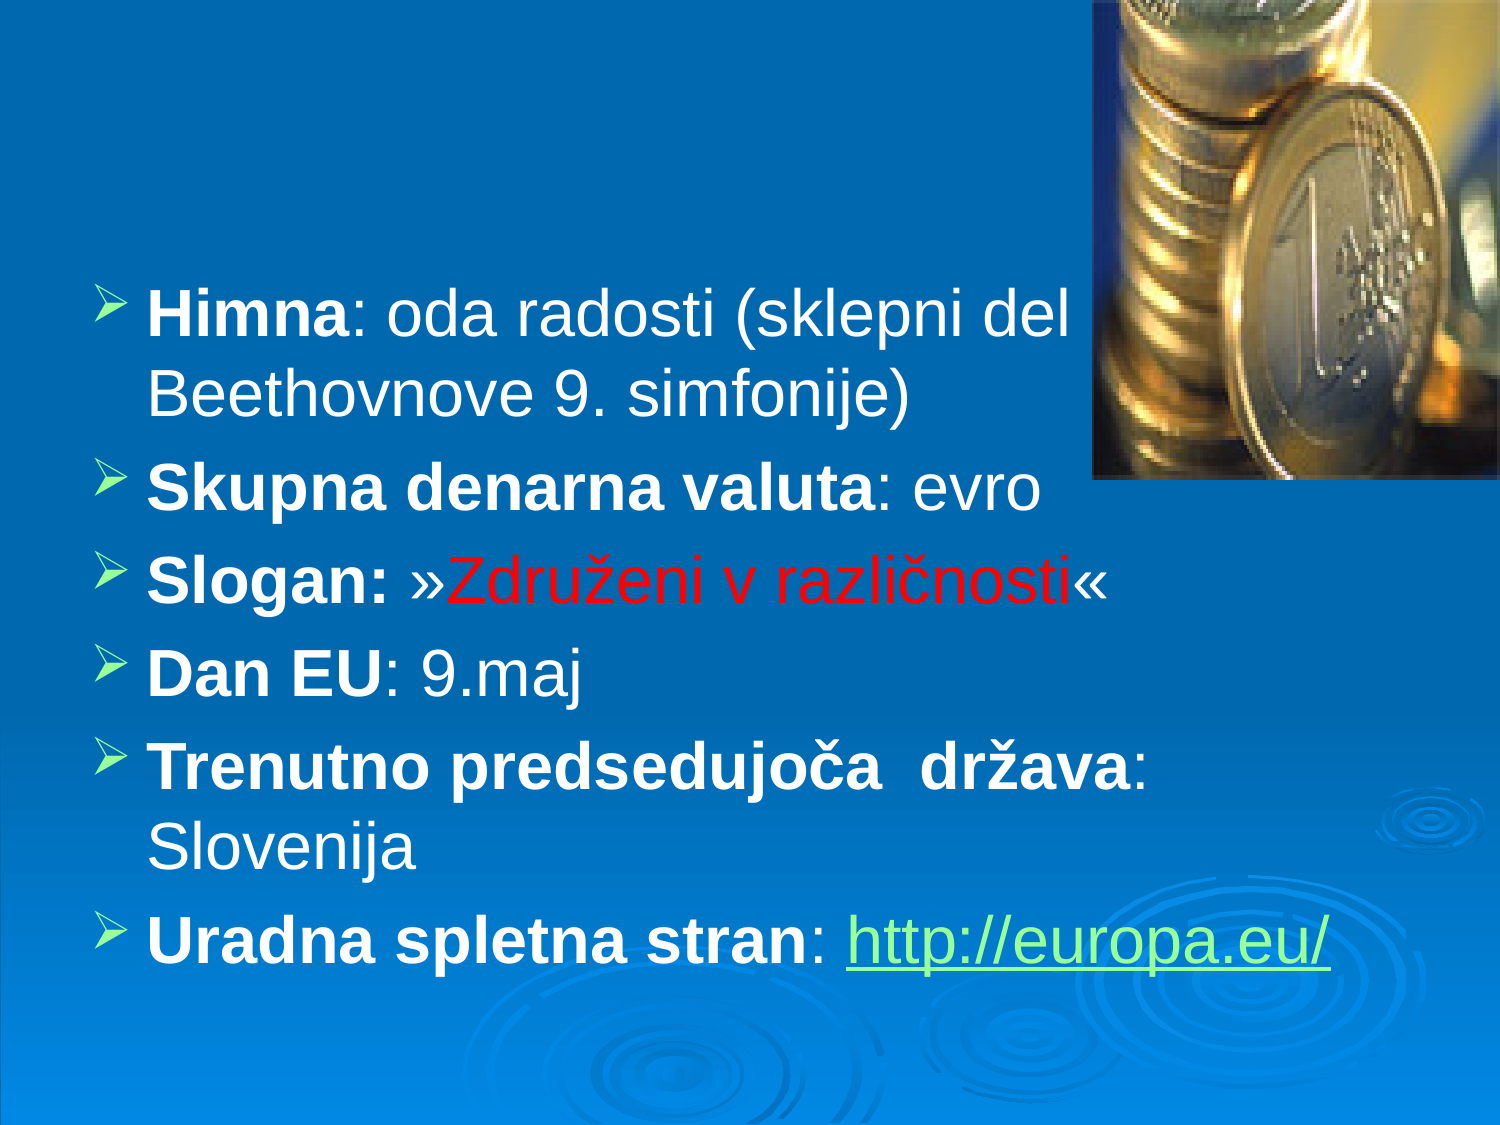

#
Himna: oda radosti (sklepni del Beethovnove 9. simfonije)
Skupna denarna valuta: evro
Slogan: »Združeni v različnosti«
Dan EU: 9.maj
Trenutno predsedujoča država: Slovenija
Uradna spletna stran: http://europa.eu/